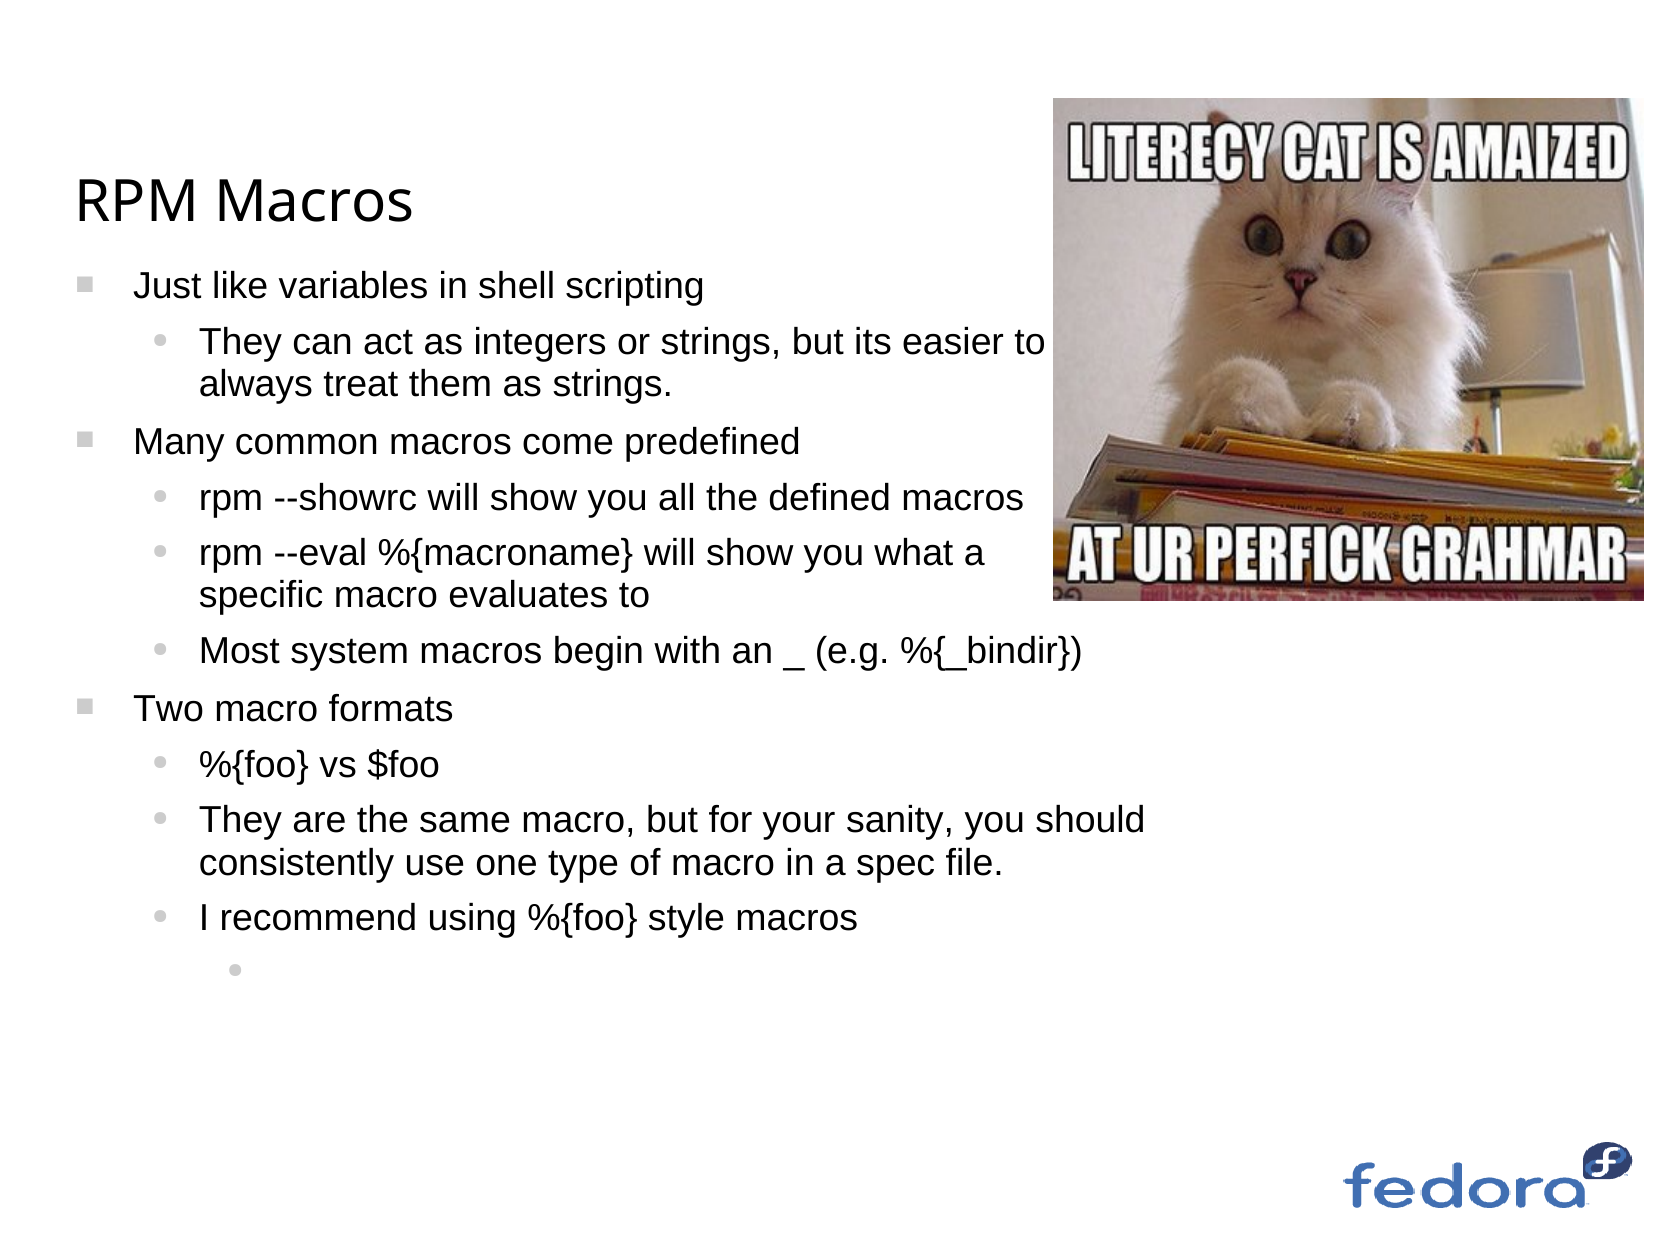

# RPM Macros
Just like variables in shell scripting
They can act as integers or strings, but its easier to always treat them as strings.
Many common macros come predefined
rpm --showrc will show you all the defined macros
rpm --eval %{macroname} will show you what a
specific macro evaluates to
Most system macros begin with an _ (e.g. %{_bindir})
Two macro formats
%{foo} vs $foo
They are the same macro, but for your sanity, you should consistently use one type of macro in a spec file.
I recommend using %{foo} style macros